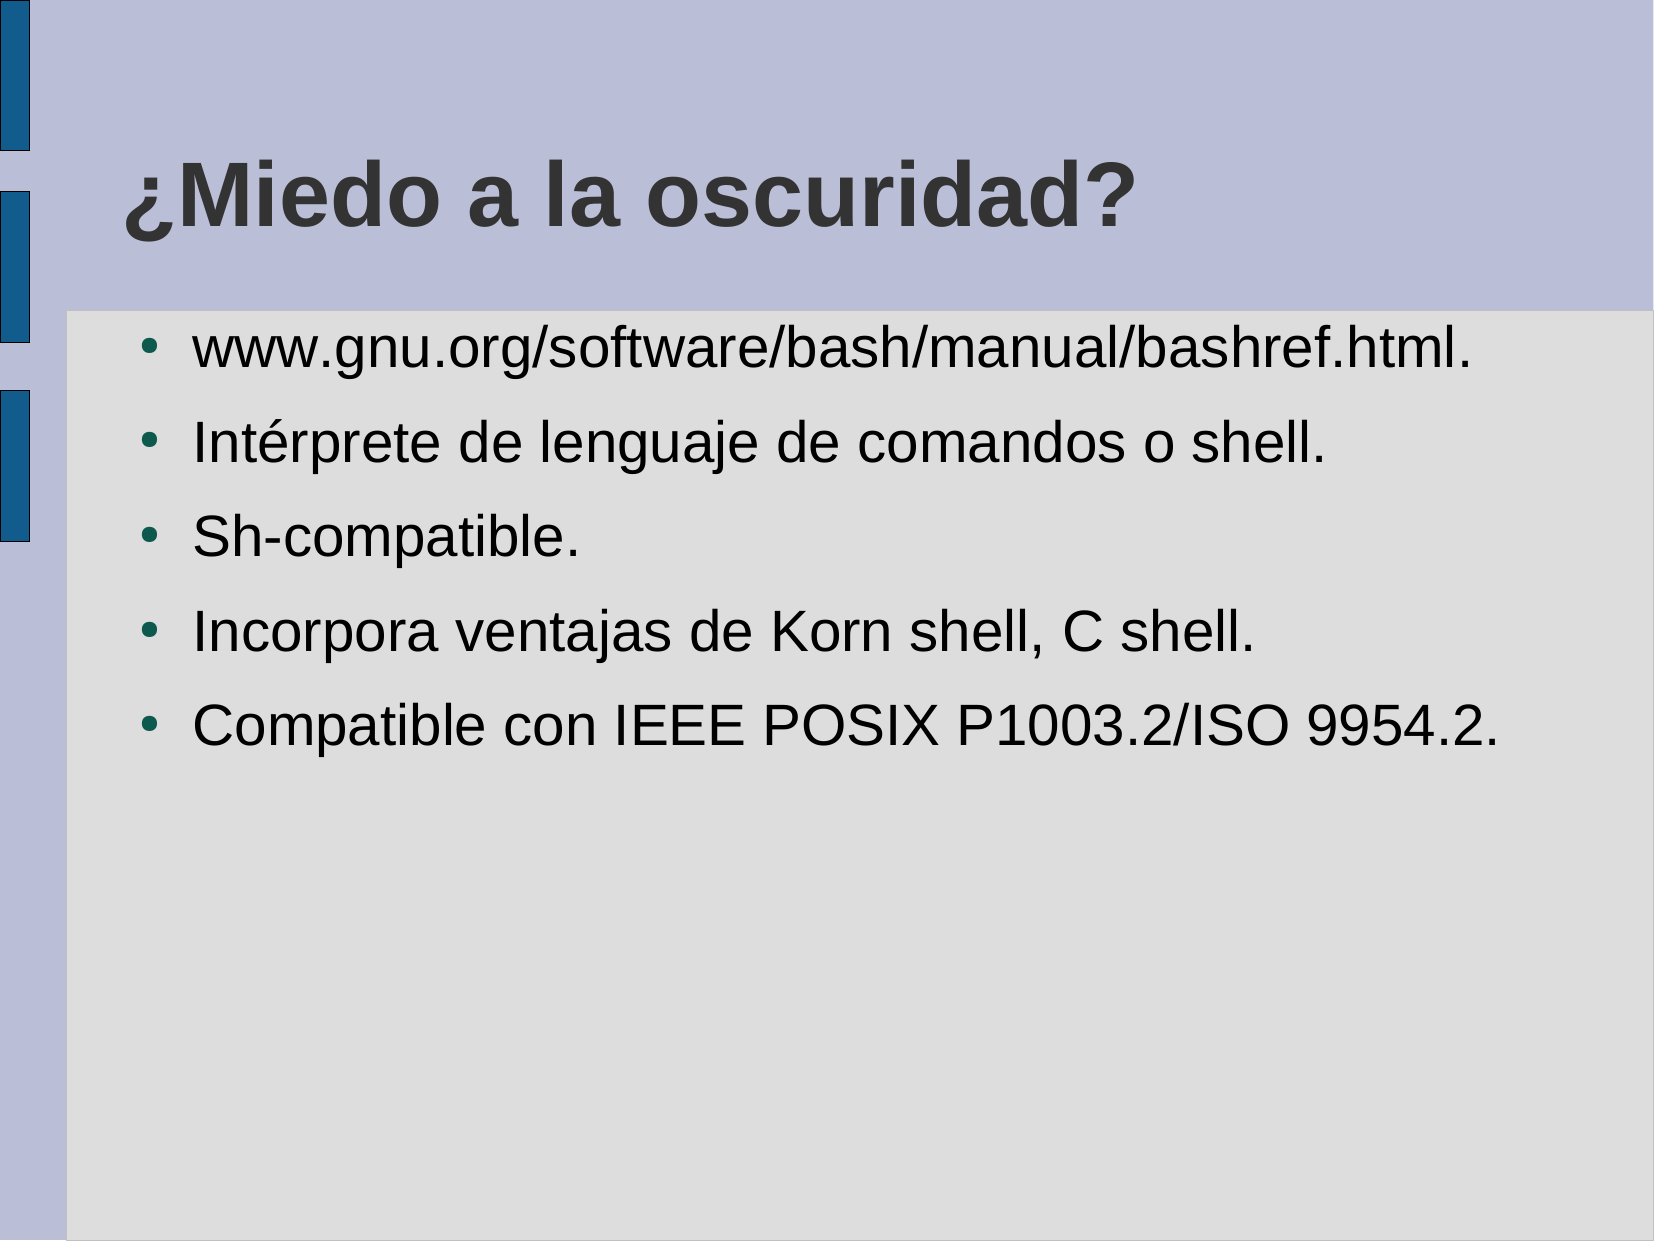

# ¿Miedo a la oscuridad?
www.gnu.org/software/bash/manual/bashref.html.
Intérprete de lenguaje de comandos o shell.
Sh-compatible.
Incorpora ventajas de Korn shell, C shell.
Compatible con IEEE POSIX P1003.2/ISO 9954.2.